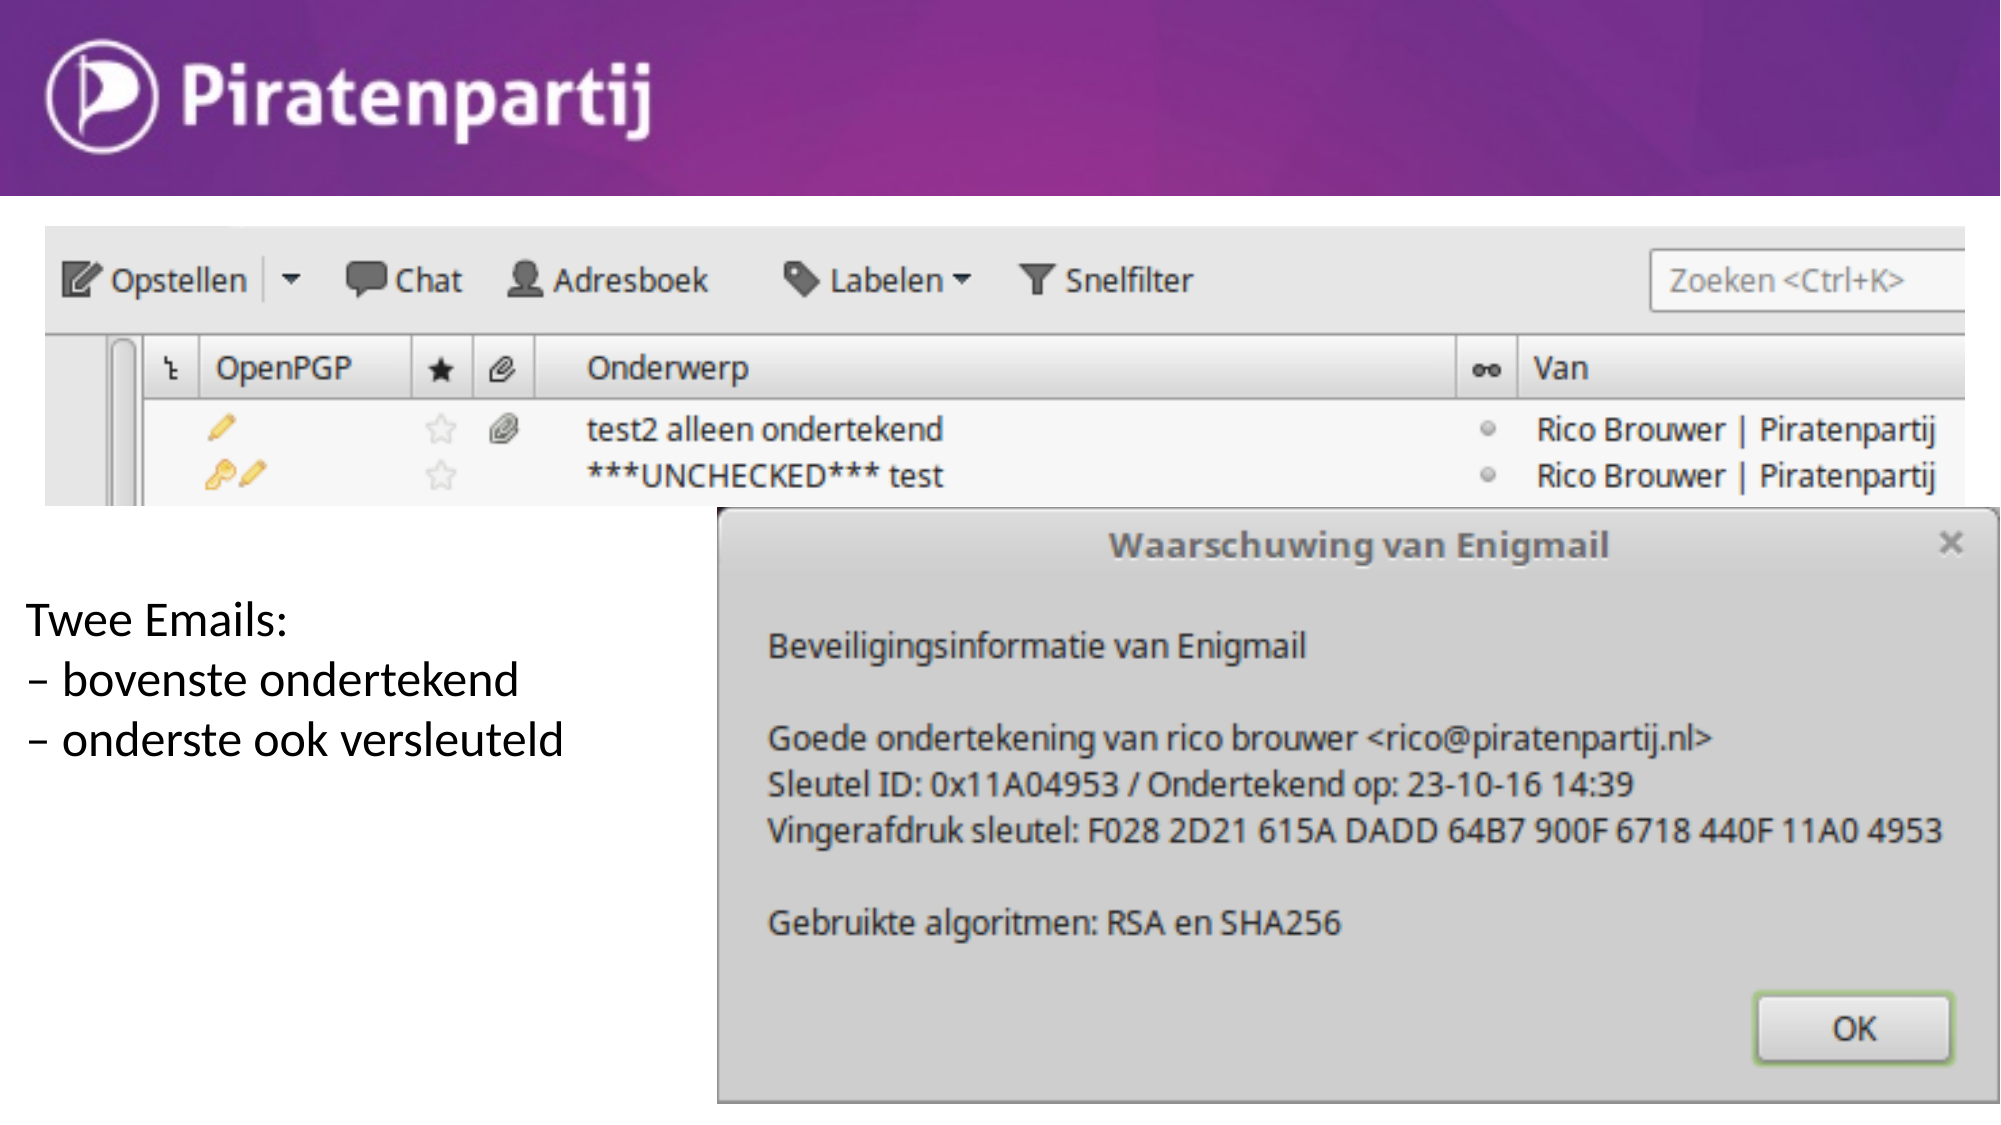

Twee Emails:
– bovenste ondertekend
– onderste ook versleuteld